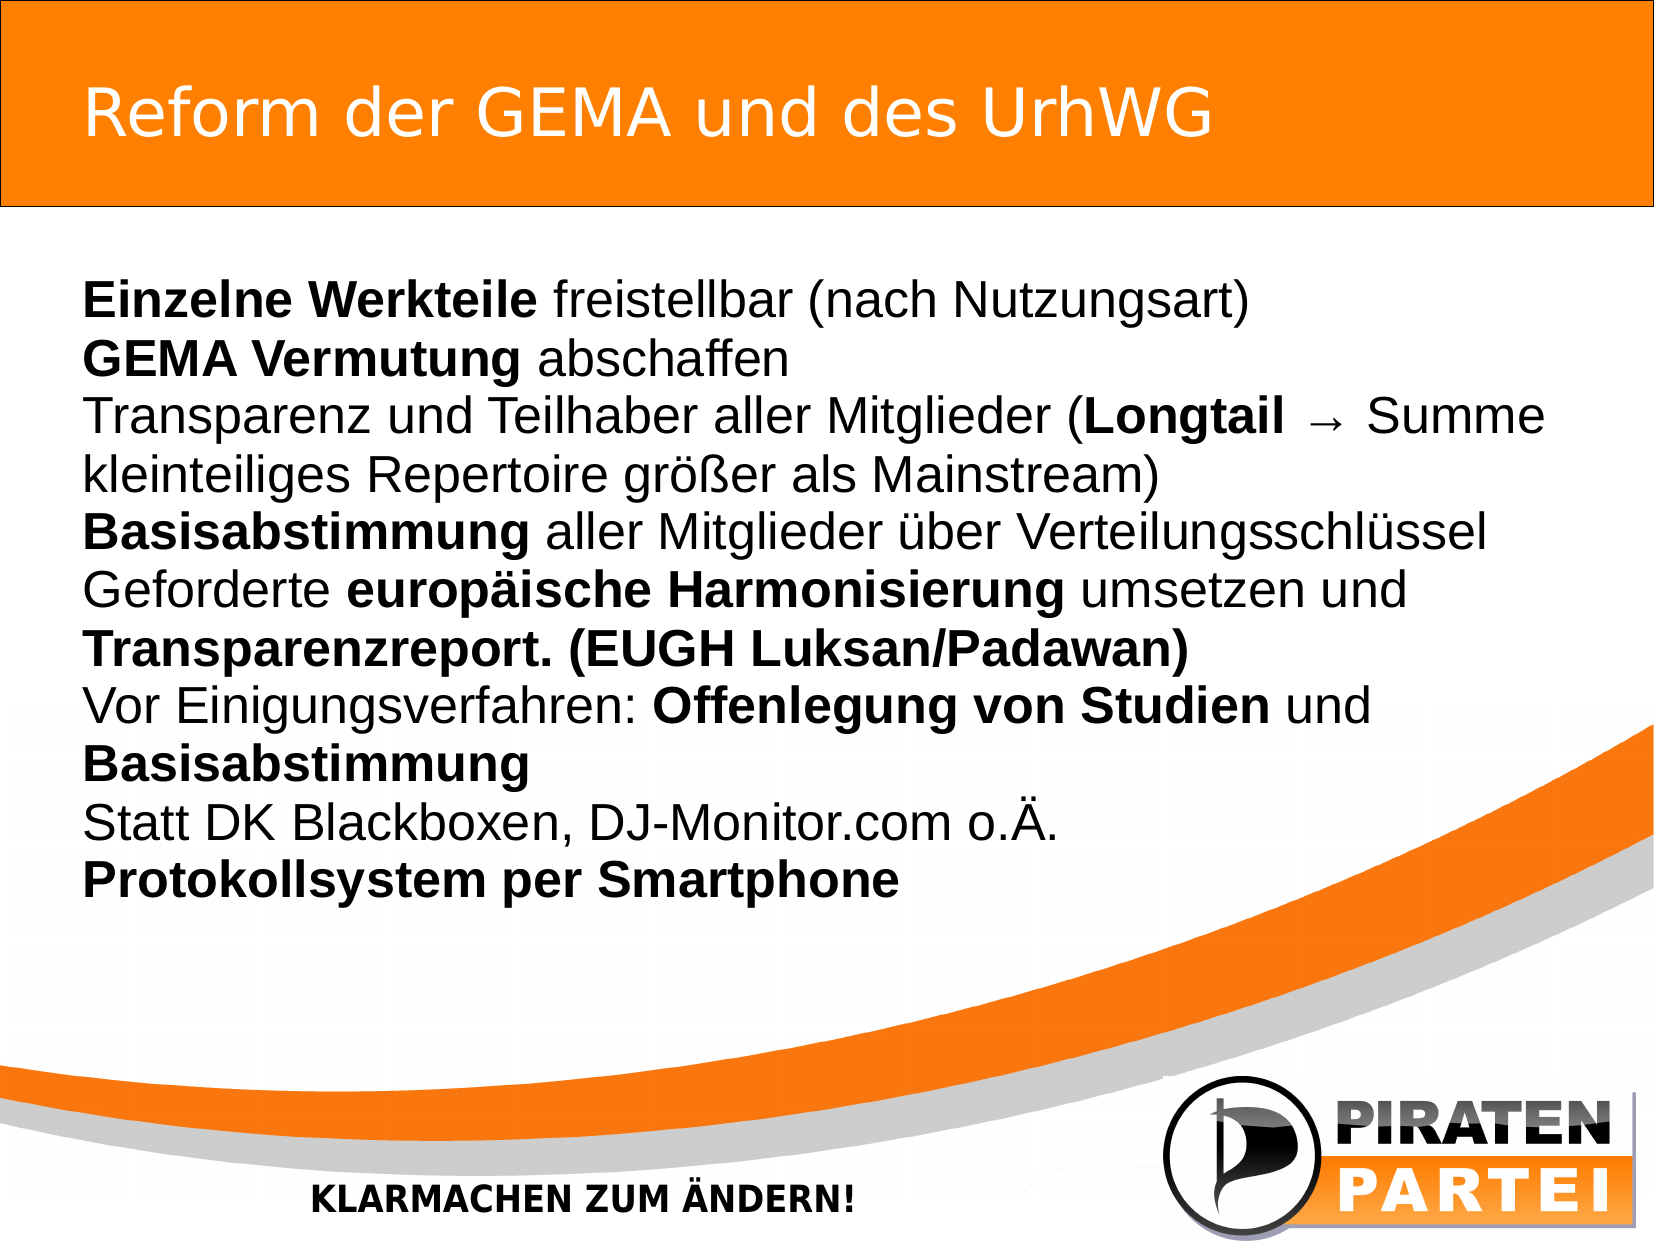

# Reform der GEMA und des UrhWG
Einzelne Werkteile freistellbar (nach Nutzungsart)
GEMA Vermutung abschaffen
Transparenz und Teilhaber aller Mitglieder (Longtail → Summe kleinteiliges Repertoire größer als Mainstream)
Basisabstimmung aller Mitglieder über Verteilungsschlüssel
Geforderte europäische Harmonisierung umsetzen und Transparenzreport. (EUGH Luksan/Padawan)
Vor Einigungsverfahren: Offenlegung von Studien und Basisabstimmung
Statt DK Blackboxen, DJ-Monitor.com o.Ä.
Protokollsystem per Smartphone